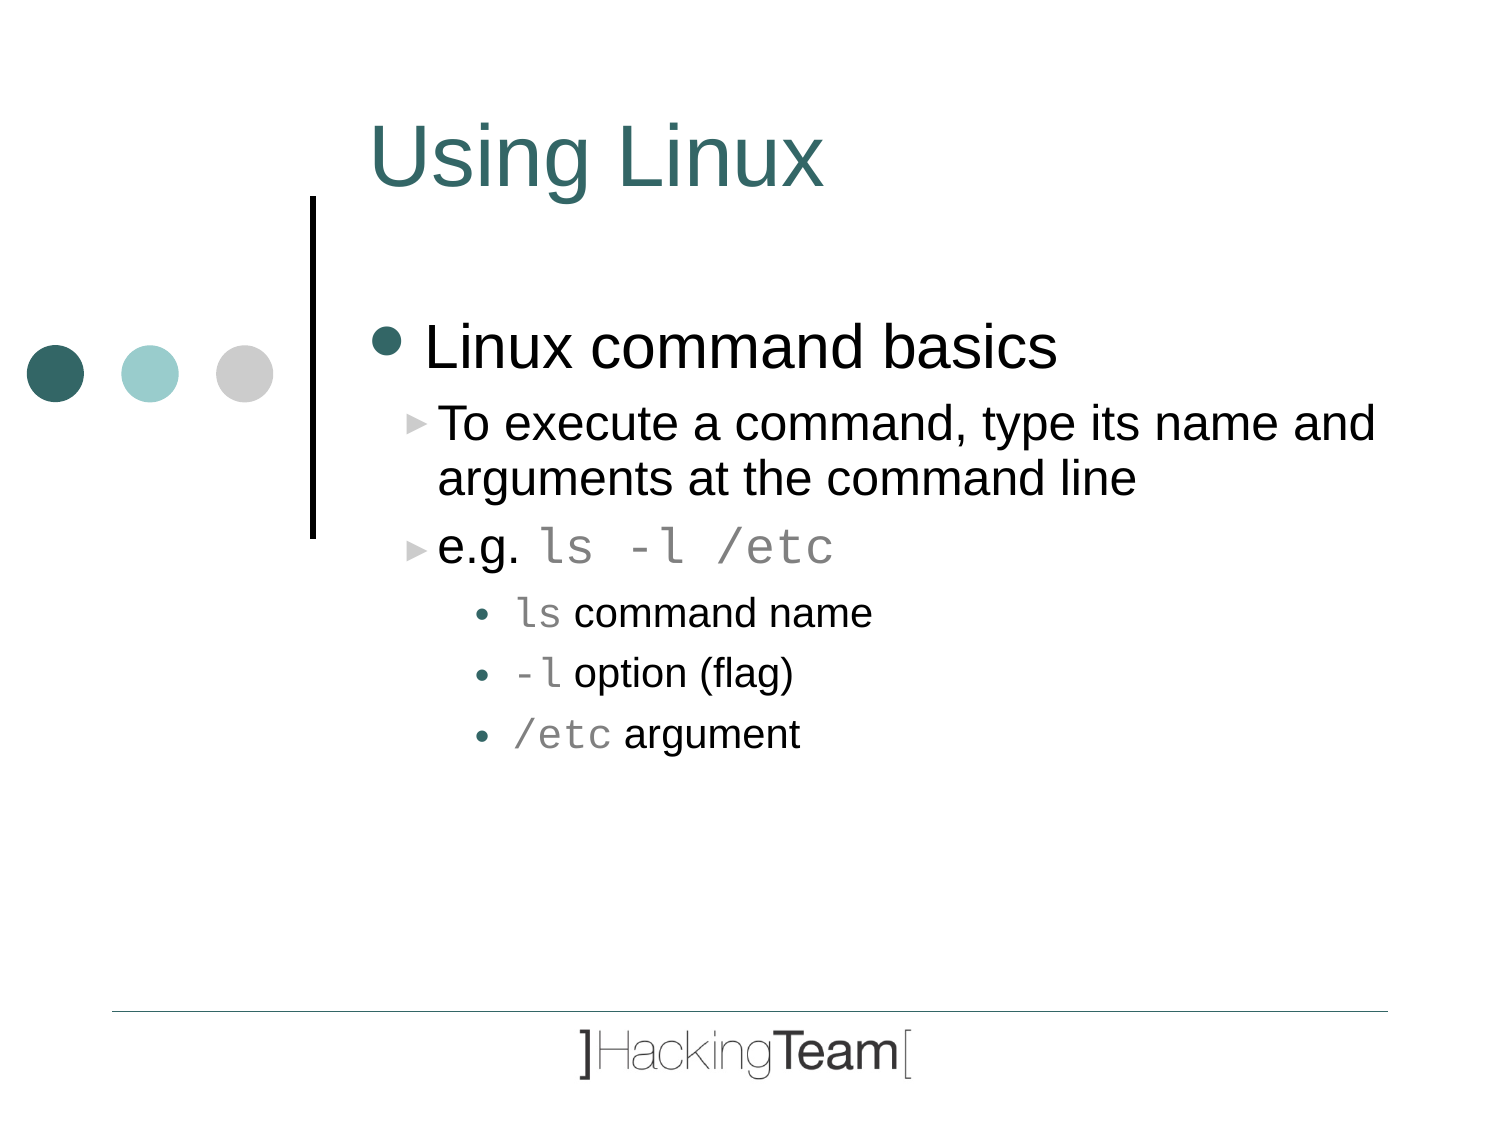

# Using Linux
Linux command basics
To execute a command, type its name and arguments at the command line
e.g. ls -l /etc
ls command name
-l option (flag)
/etc argument